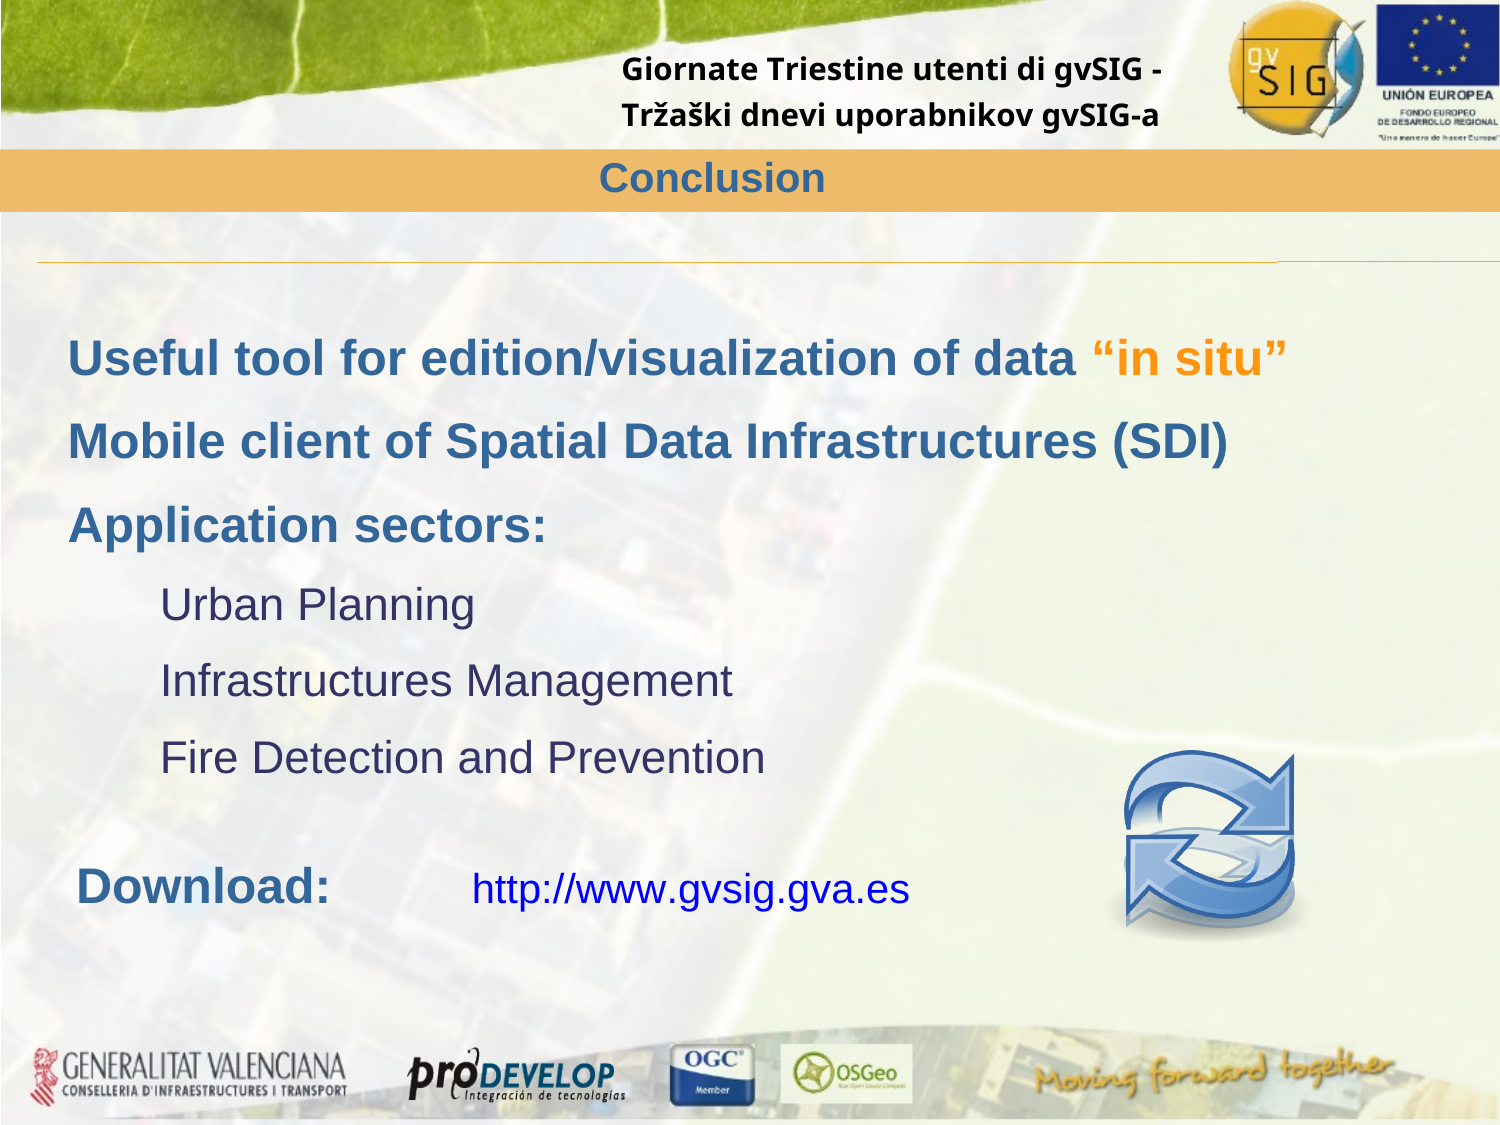

Conclusion
 Useful tool for edition/visualization of data “in situ”
 Mobile client of Spatial Data Infrastructures (SDI)
 Application sectors:
Urban Planning
Infrastructures Management
Fire Detection and Prevention
 Download: http://www.gvsig.gva.es